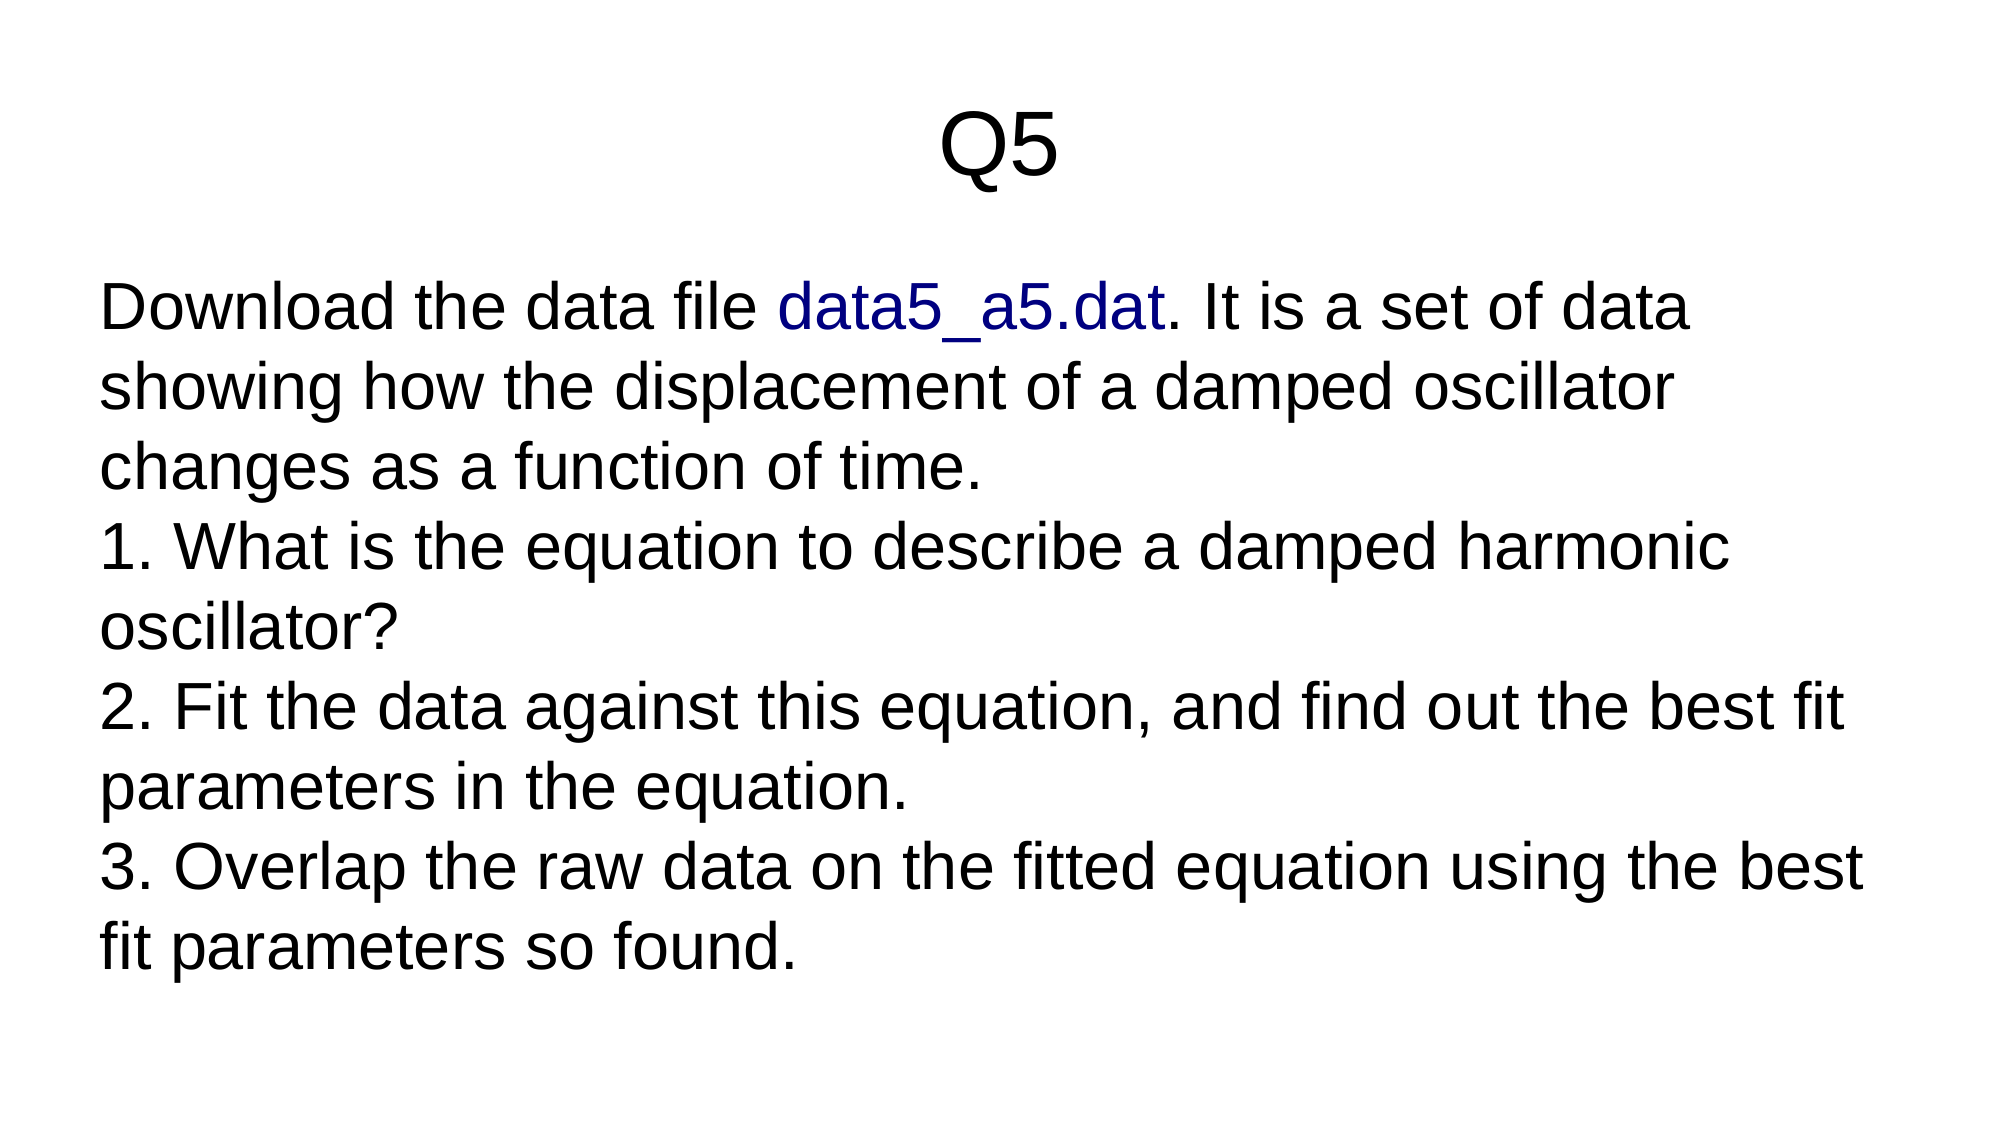

Q5
Download the data file data5_a5.dat. It is a set of data showing how the displacement of a damped oscillator changes as a function of time.
1. What is the equation to describe a damped harmonic oscillator?
2. Fit the data against this equation, and find out the best fit parameters in the equation.
3. Overlap the raw data on the fitted equation using the best fit parameters so found.